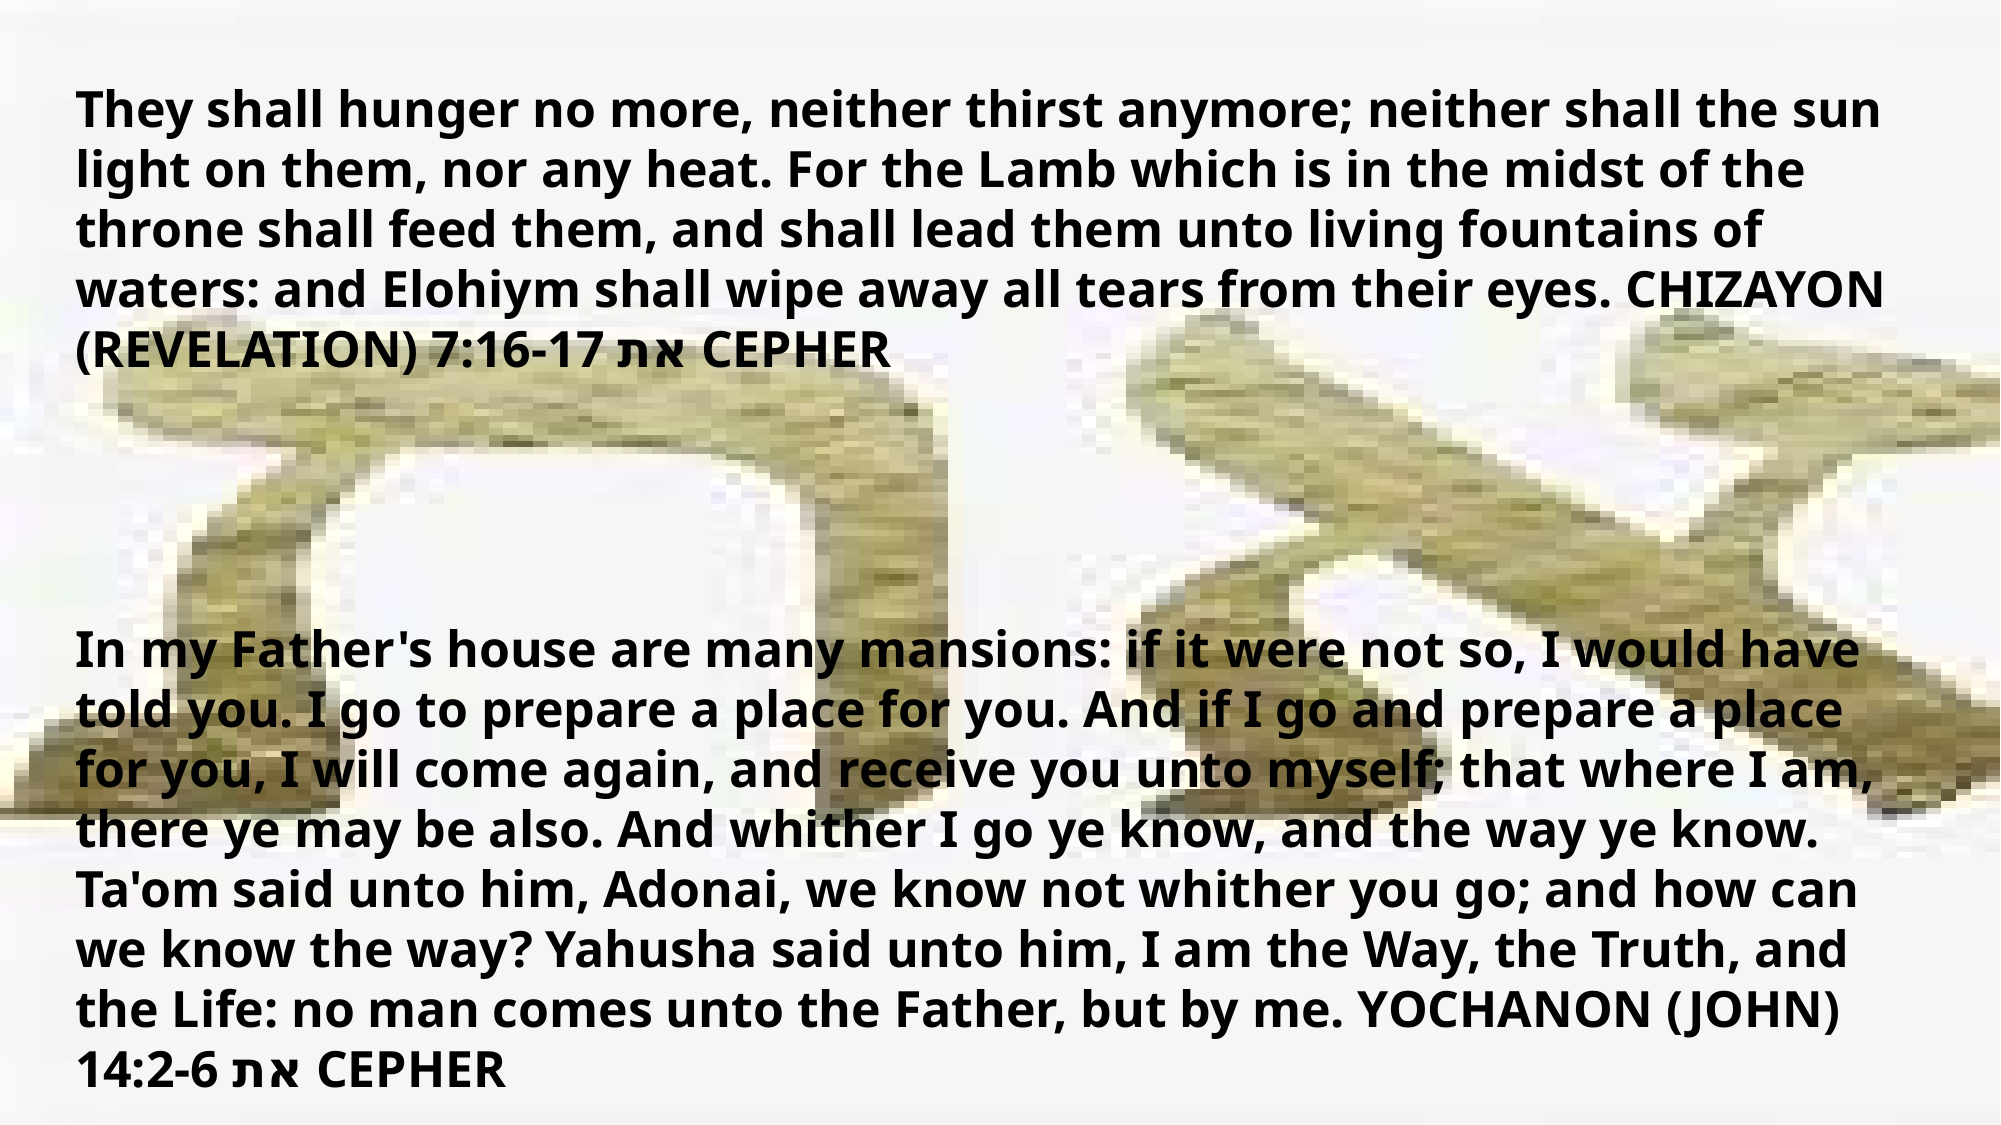

They shall hunger no more, neither thirst anymore; neither shall the sun light on them, nor any heat. For the Lamb which is in the midst of the throne shall feed them, and shall lead them unto living fountains of waters: and Elohiym shall wipe away all tears from their eyes. CHIZAYON (REVELATION) 7:16-17 את CEPHER
In my Father's house are many mansions: if it were not so, I would have told you. I go to prepare a place for you. And if I go and prepare a place for you, I will come again, and receive you unto myself; that where I am, there ye may be also. And whither I go ye know, and the way ye know. Ta'om said unto him, Adonai, we know not whither you go; and how can we know the way? Yahusha said unto him, I am the Way, the Truth, and the Life: no man comes unto the Father, but by me. YOCHANON (JOHN) 14:2-6 את CEPHER